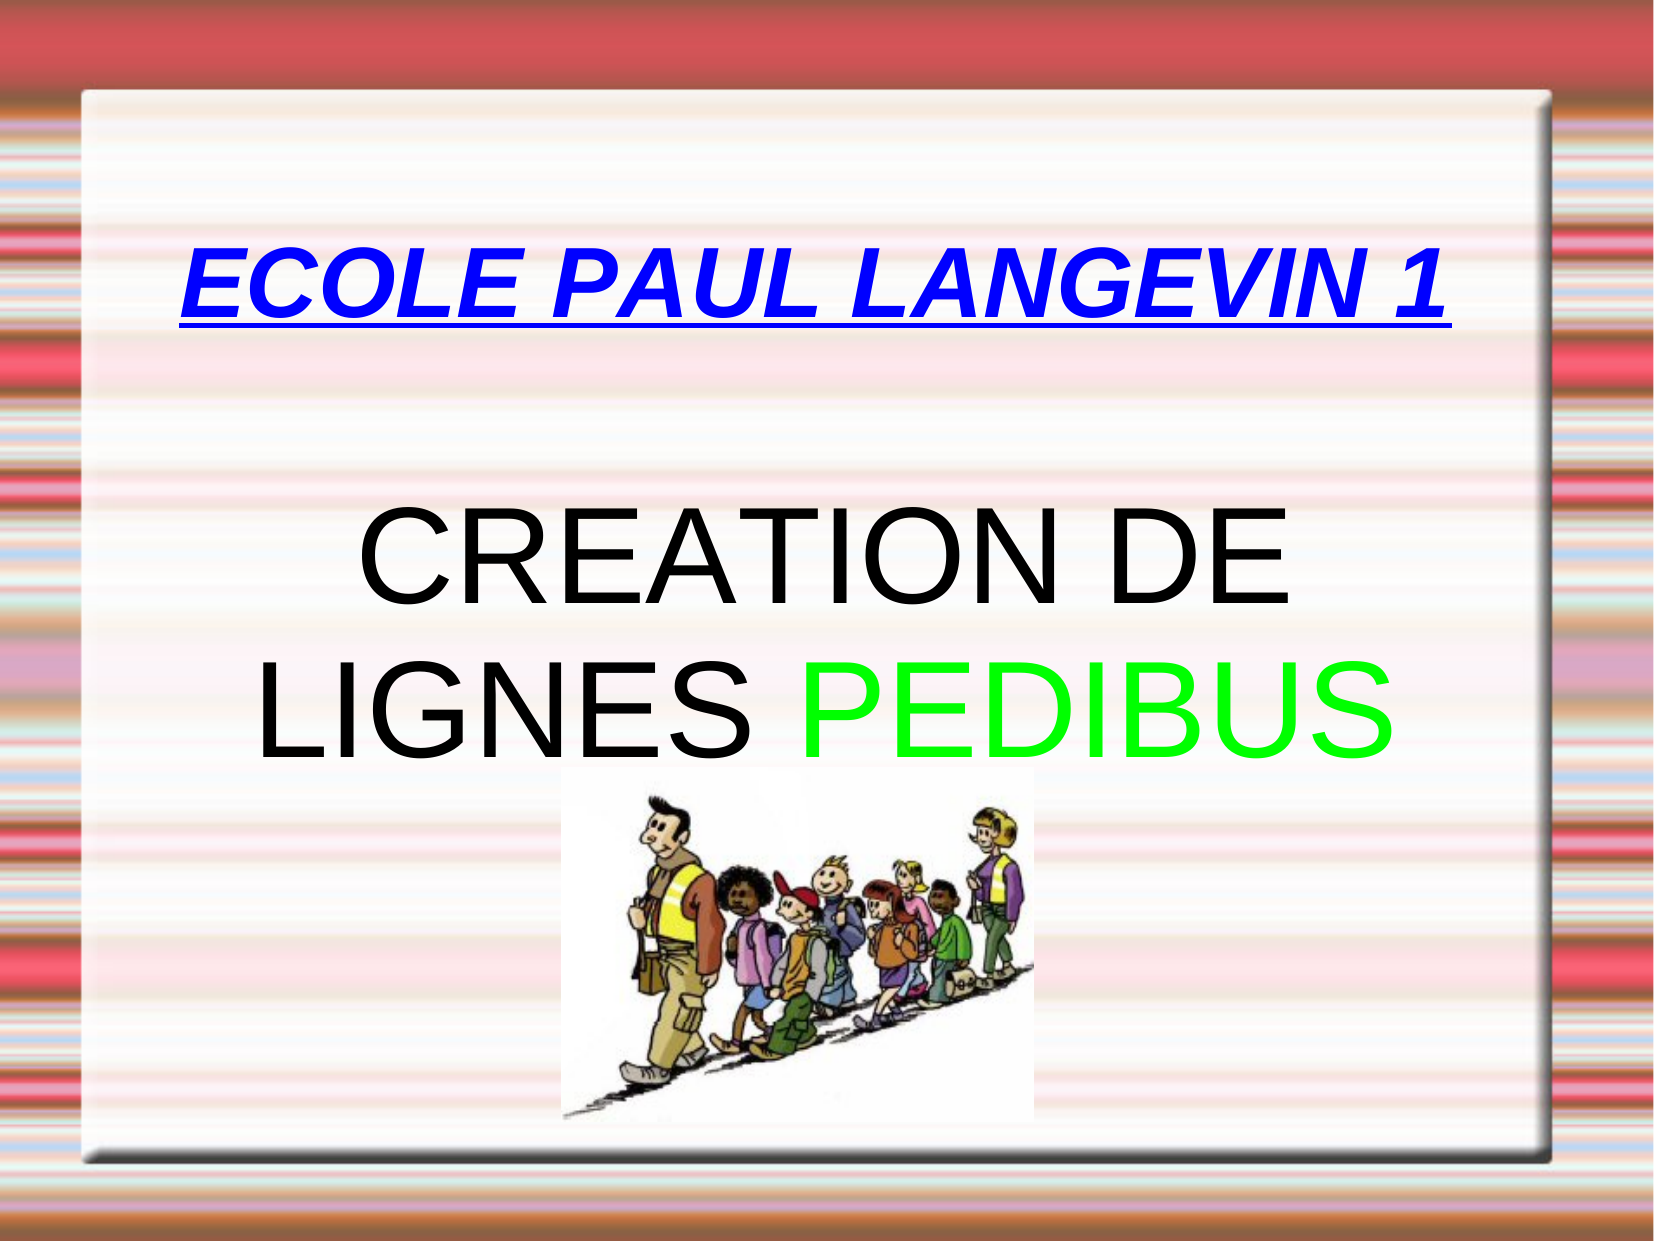

# ECOLE PAUL LANGEVIN 1
CREATION DE LIGNES PEDIBUS